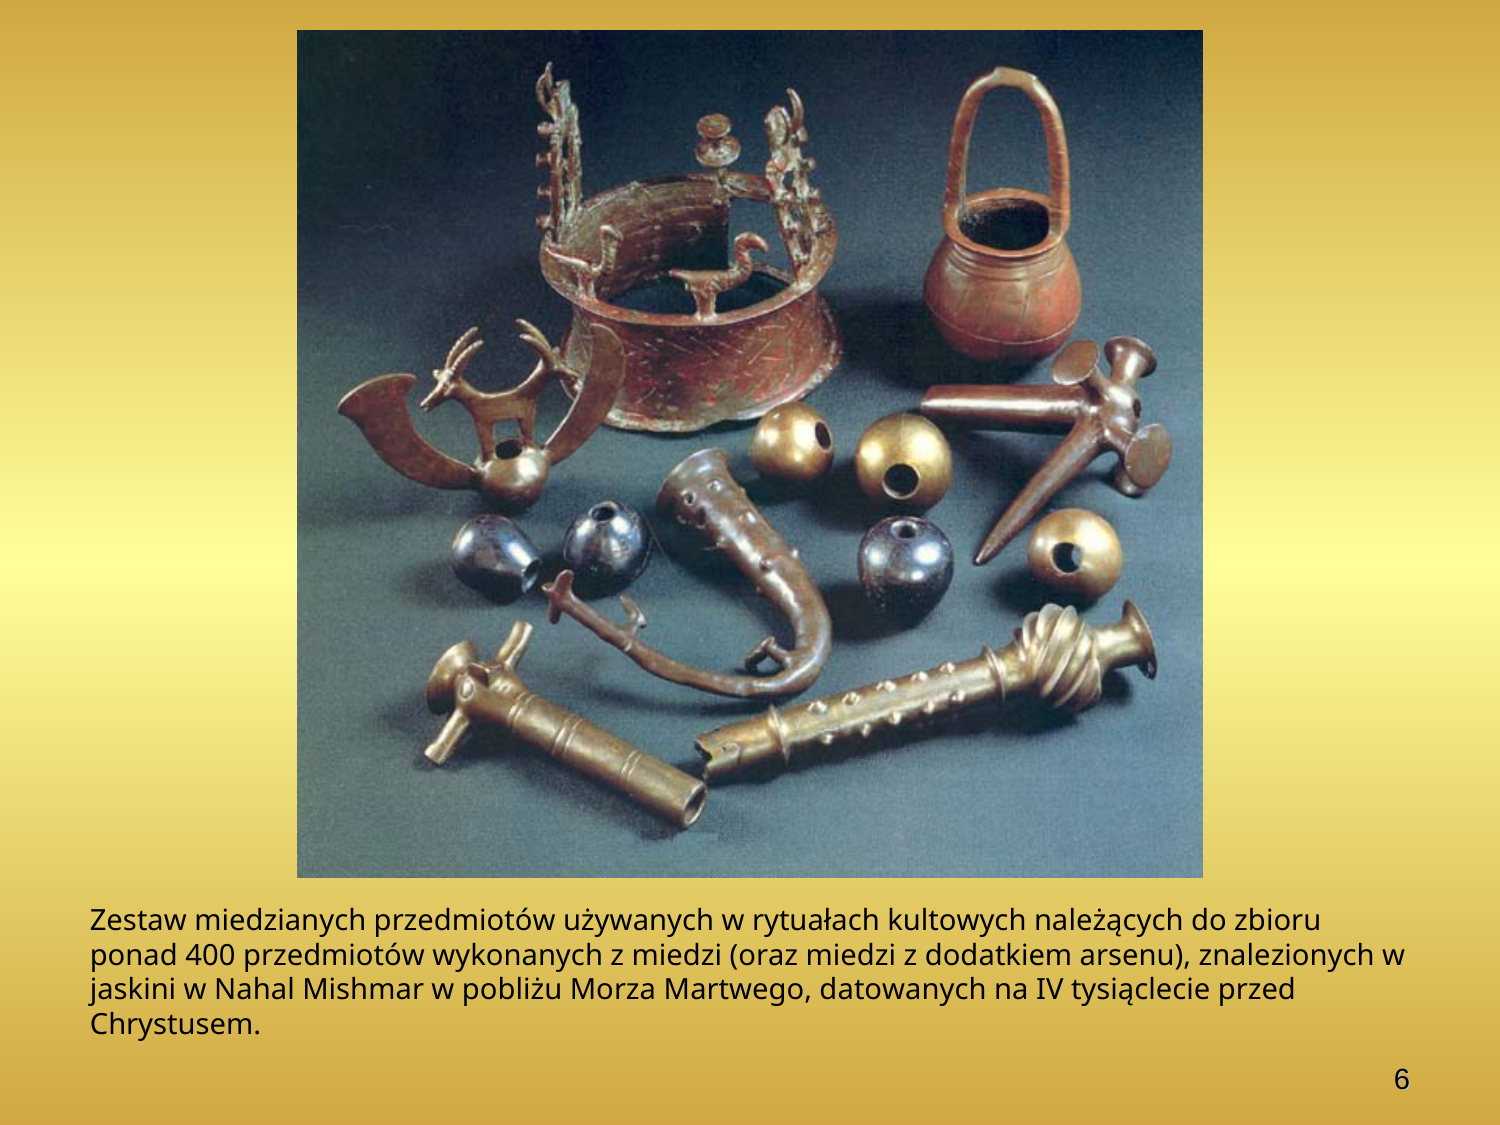

Zestaw miedzianych przedmiotów używanych w rytuałach kultowych należących do zbioru ponad 400 przedmiotów wykonanych z miedzi (oraz miedzi z dodatkiem arsenu), znalezionych w jaskini w Nahal Mishmar w pobliżu Morza Martwego, datowanych na IV tysiąclecie przed Chrystusem.